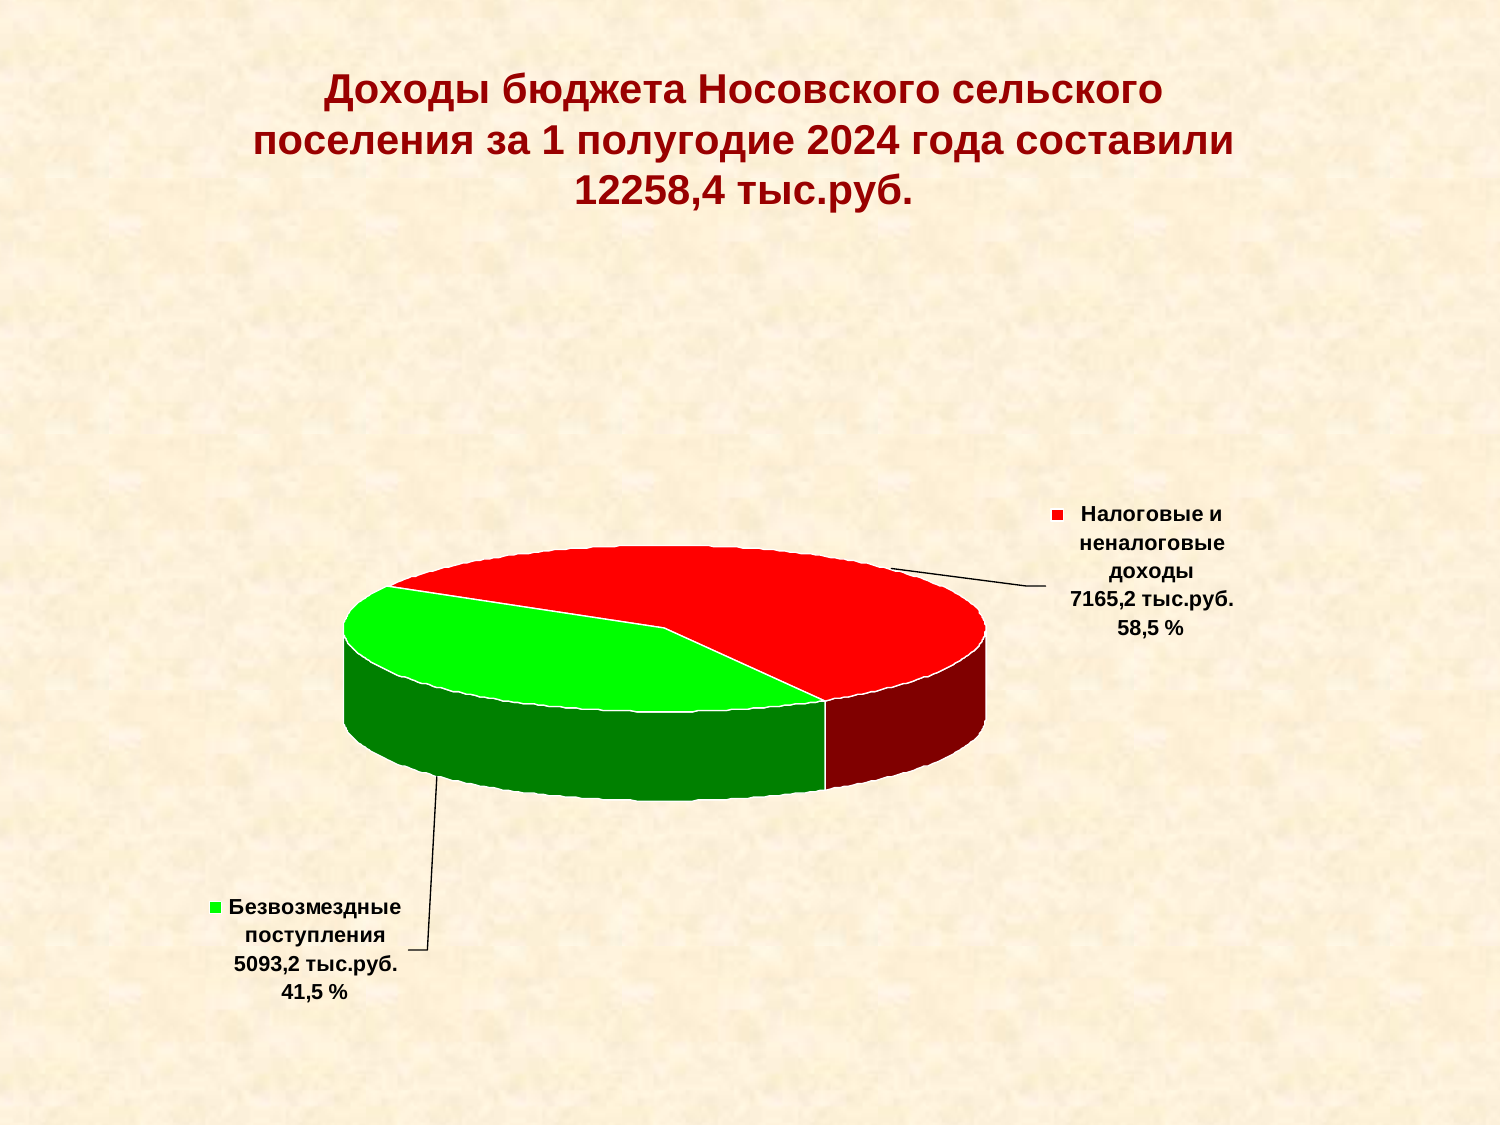

Доходы бюджета Носовского сельского поселения за 1 полугодие 2024 года составили 12258,4 тыс.руб.